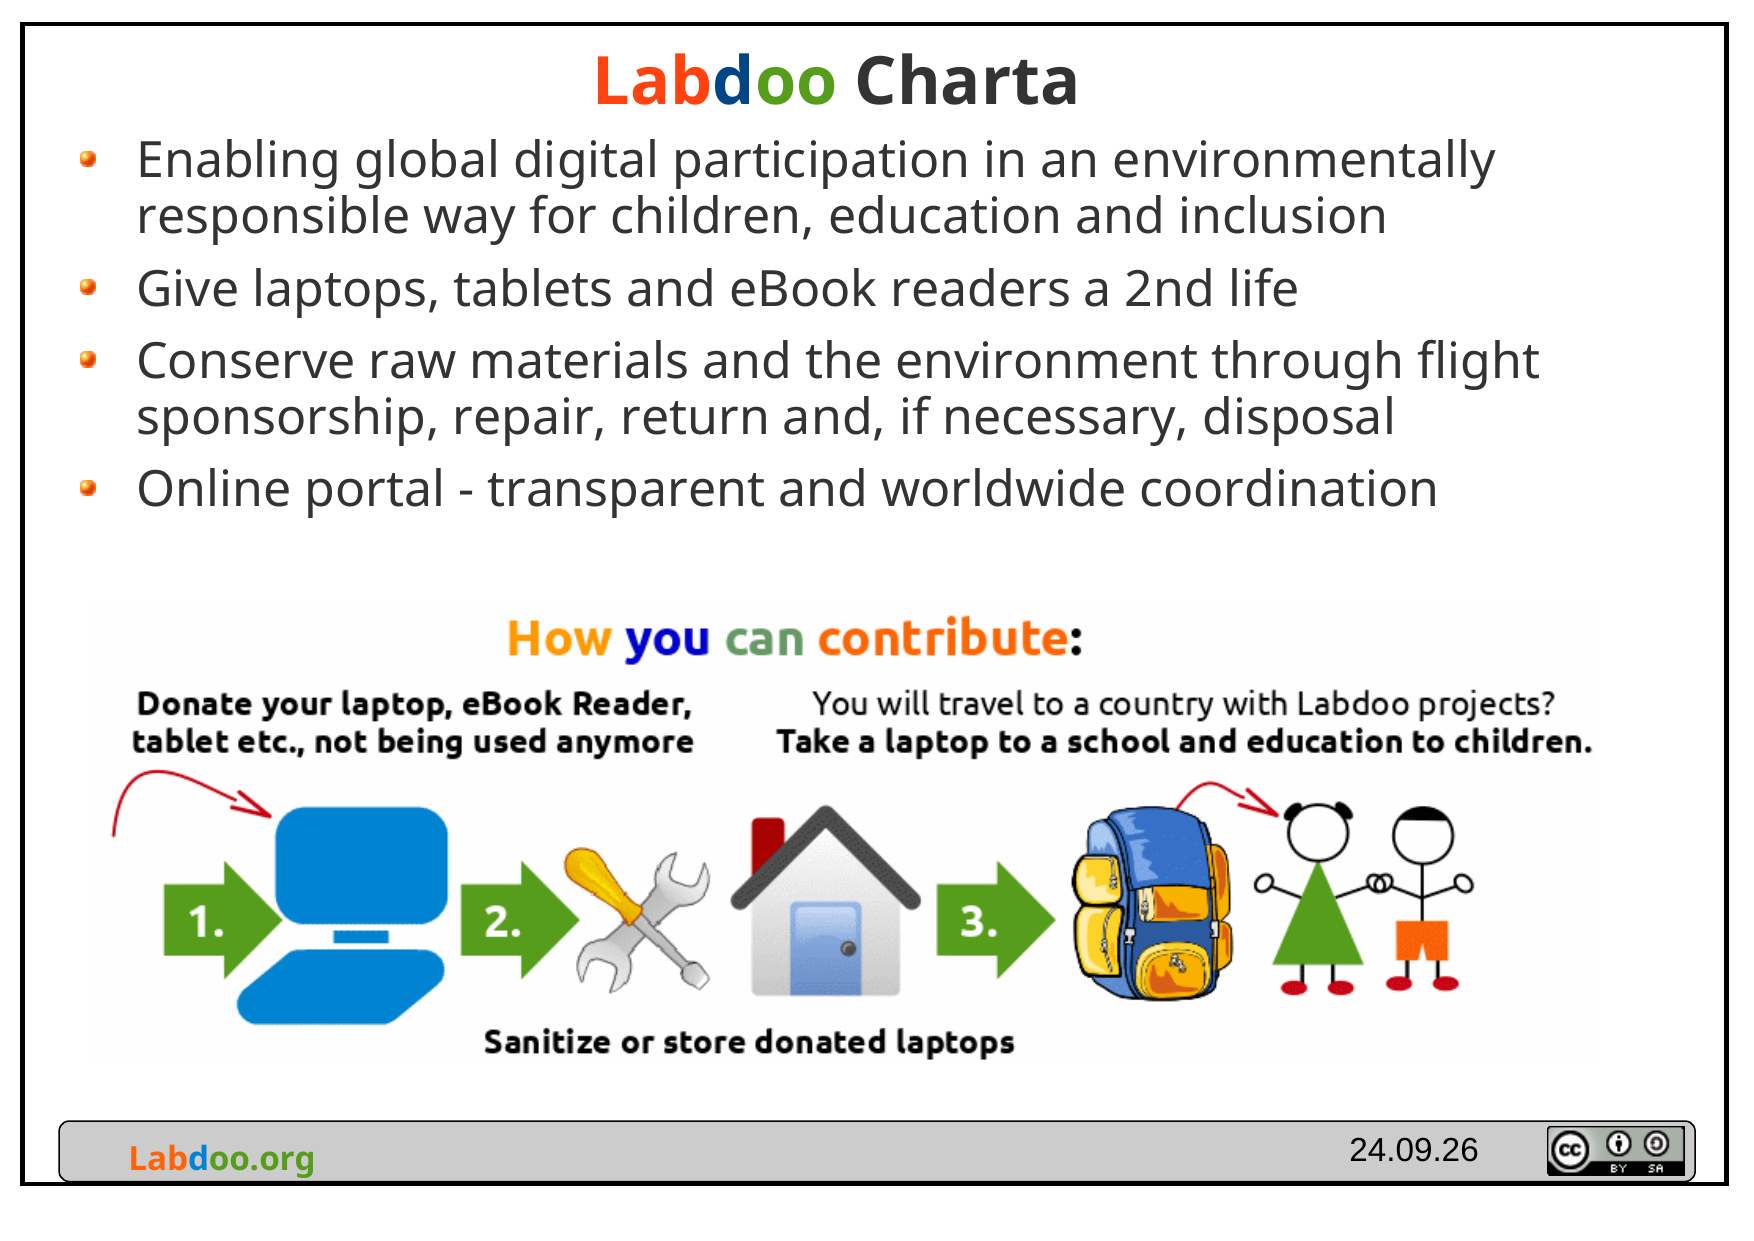

# Labdoo Charta
Enabling global digital participation in an environmentally responsible way for children, education and inclusion
Give laptops, tablets and eBook readers a 2nd life
Conserve raw materials and the environment through flight sponsorship, repair, return and, if necessary, disposal
Online portal - transparent and worldwide coordination
Labdoo.org